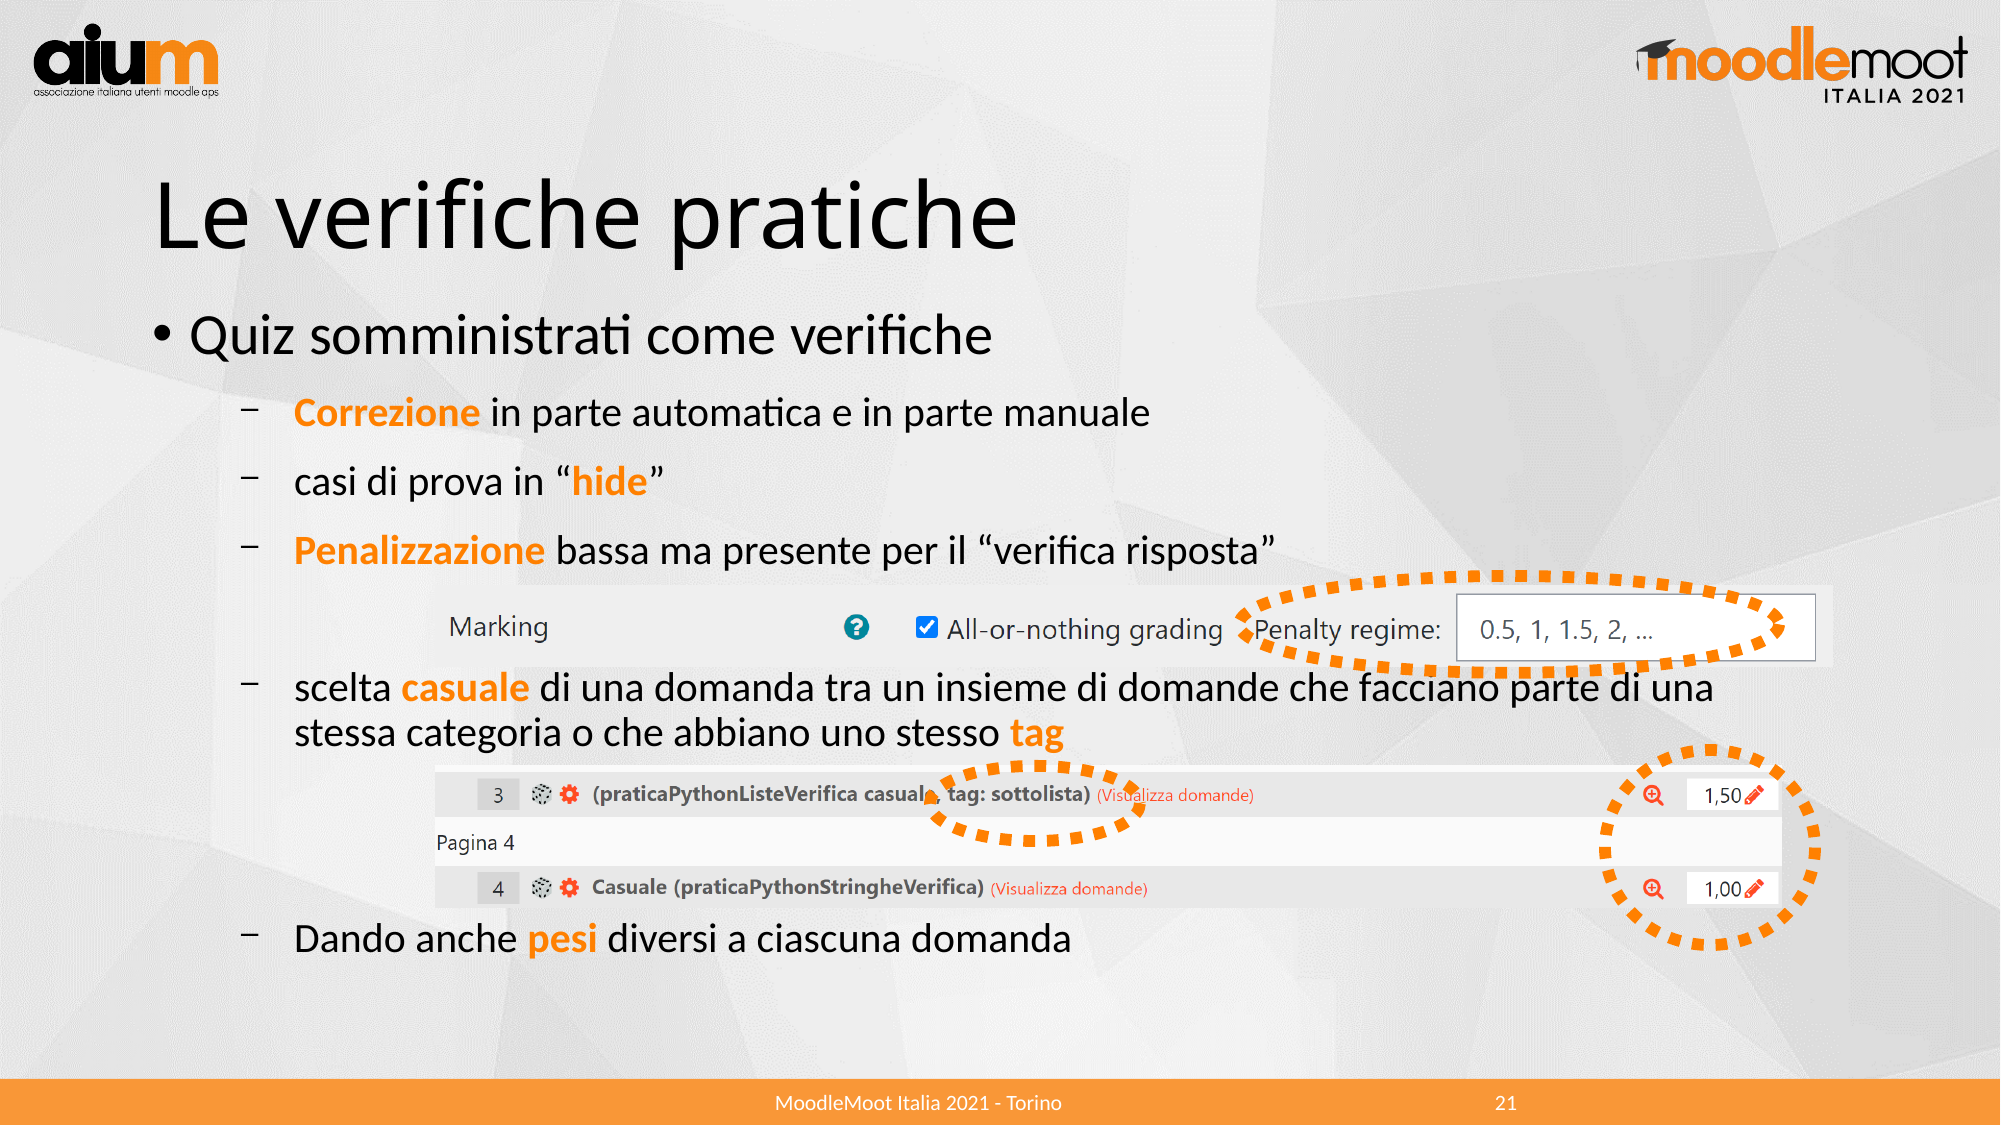

# Le verifiche pratiche
Quiz somministrati come verifiche
Correzione in parte automatica e in parte manuale
casi di prova in “hide”
Penalizzazione bassa ma presente per il “verifica risposta”
scelta casuale di una domanda tra un insieme di domande che facciano parte di una stessa categoria o che abbiano uno stesso tag
Dando anche pesi diversi a ciascuna domanda